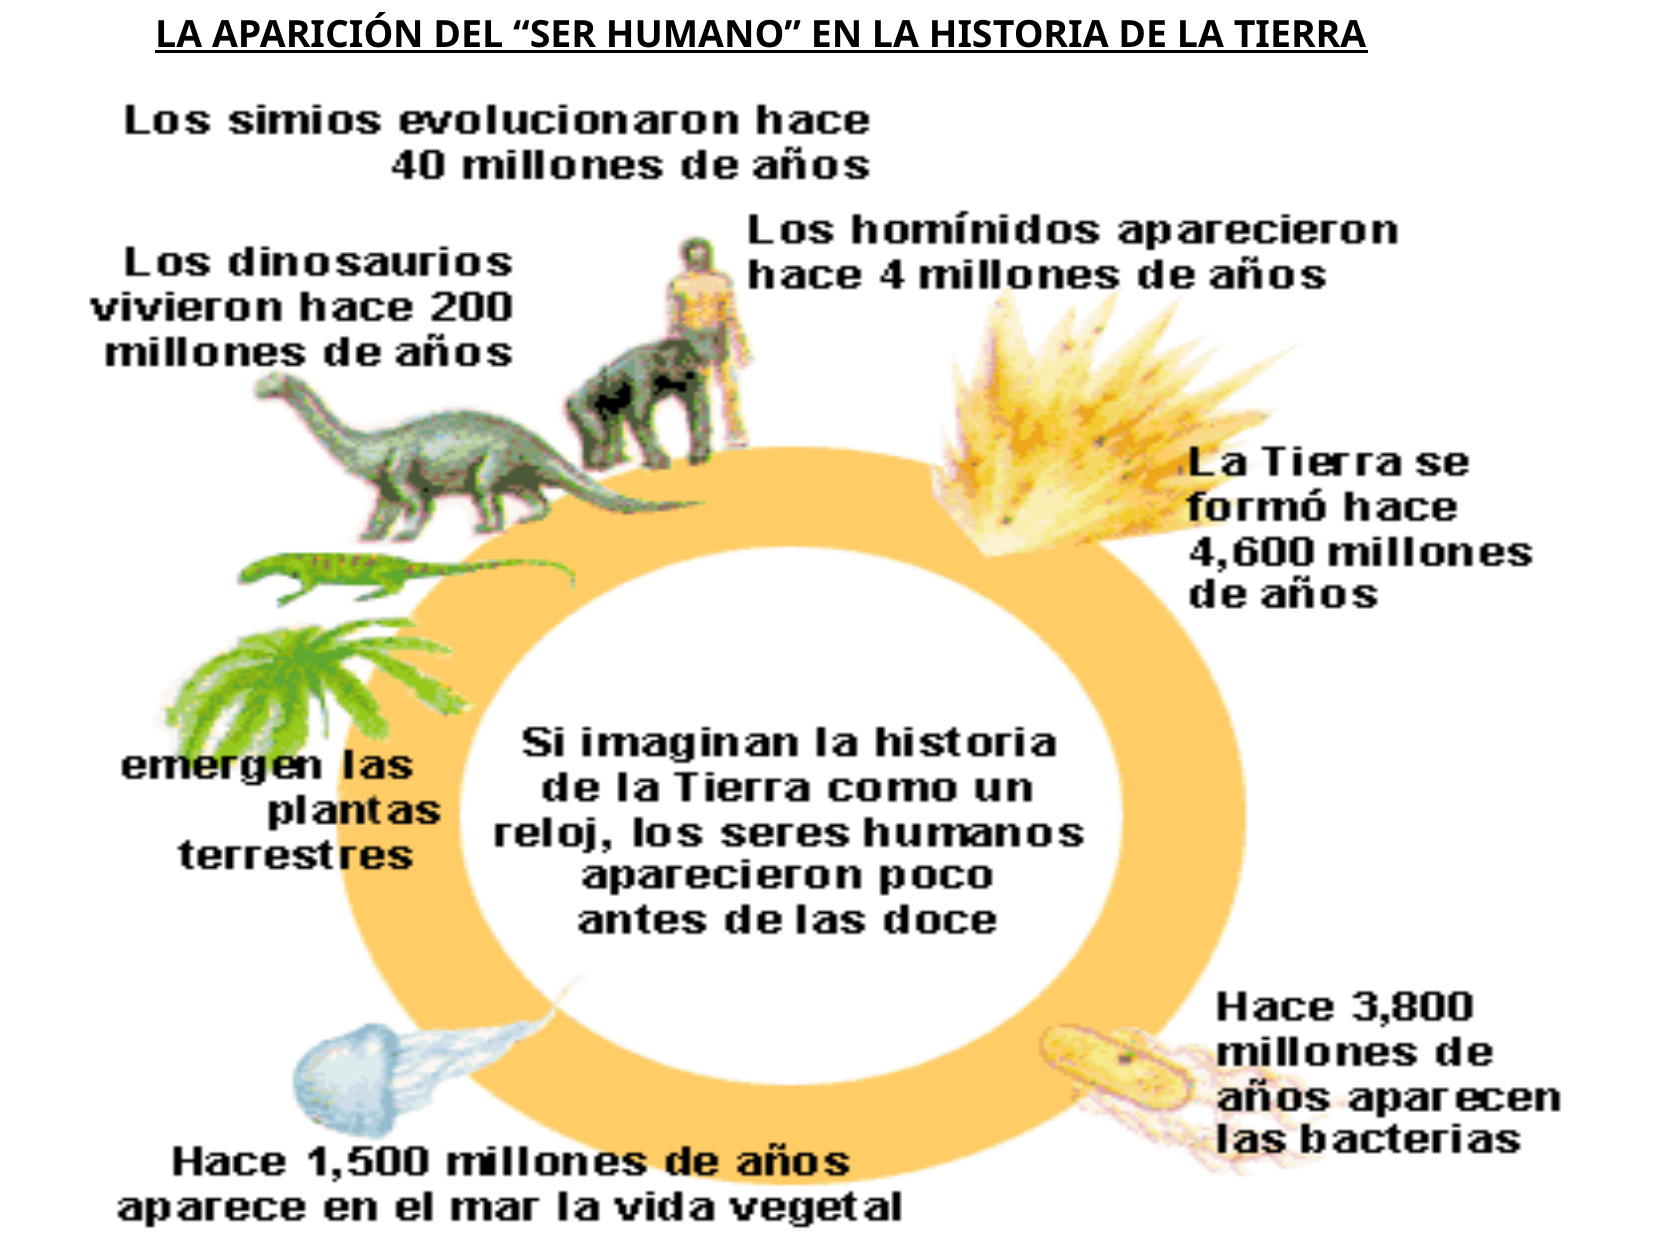

LA APARICIÓN DEL “SER HUMANO” EN LA HISTORIA DE LA TIERRA